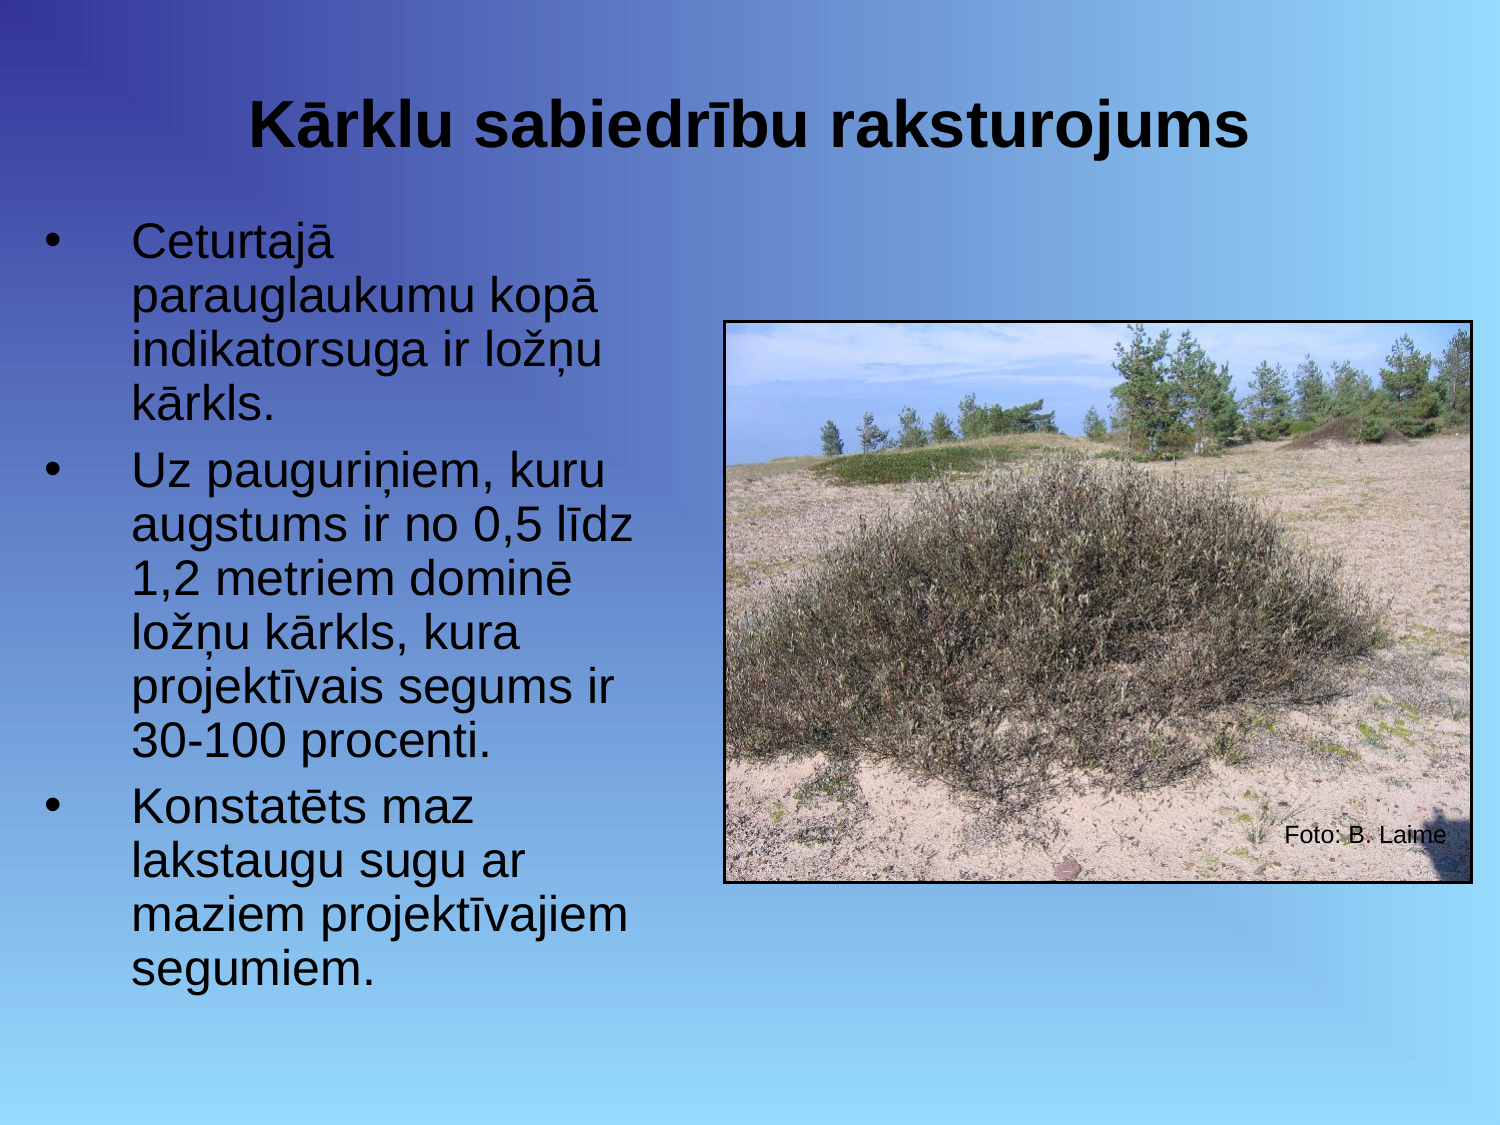

# Kārklu sabiedrību raksturojums
Ceturtajā parauglaukumu kopā indikatorsuga ir ložņu kārkls.
Uz pauguriņiem, kuru augstums ir no 0,5 līdz 1,2 metriem dominē ložņu kārkls, kura projektīvais segums ir 30-100 procenti.
Konstatēts maz lakstaugu sugu ar maziem projektīvajiem segumiem.
Foto: B. Laime